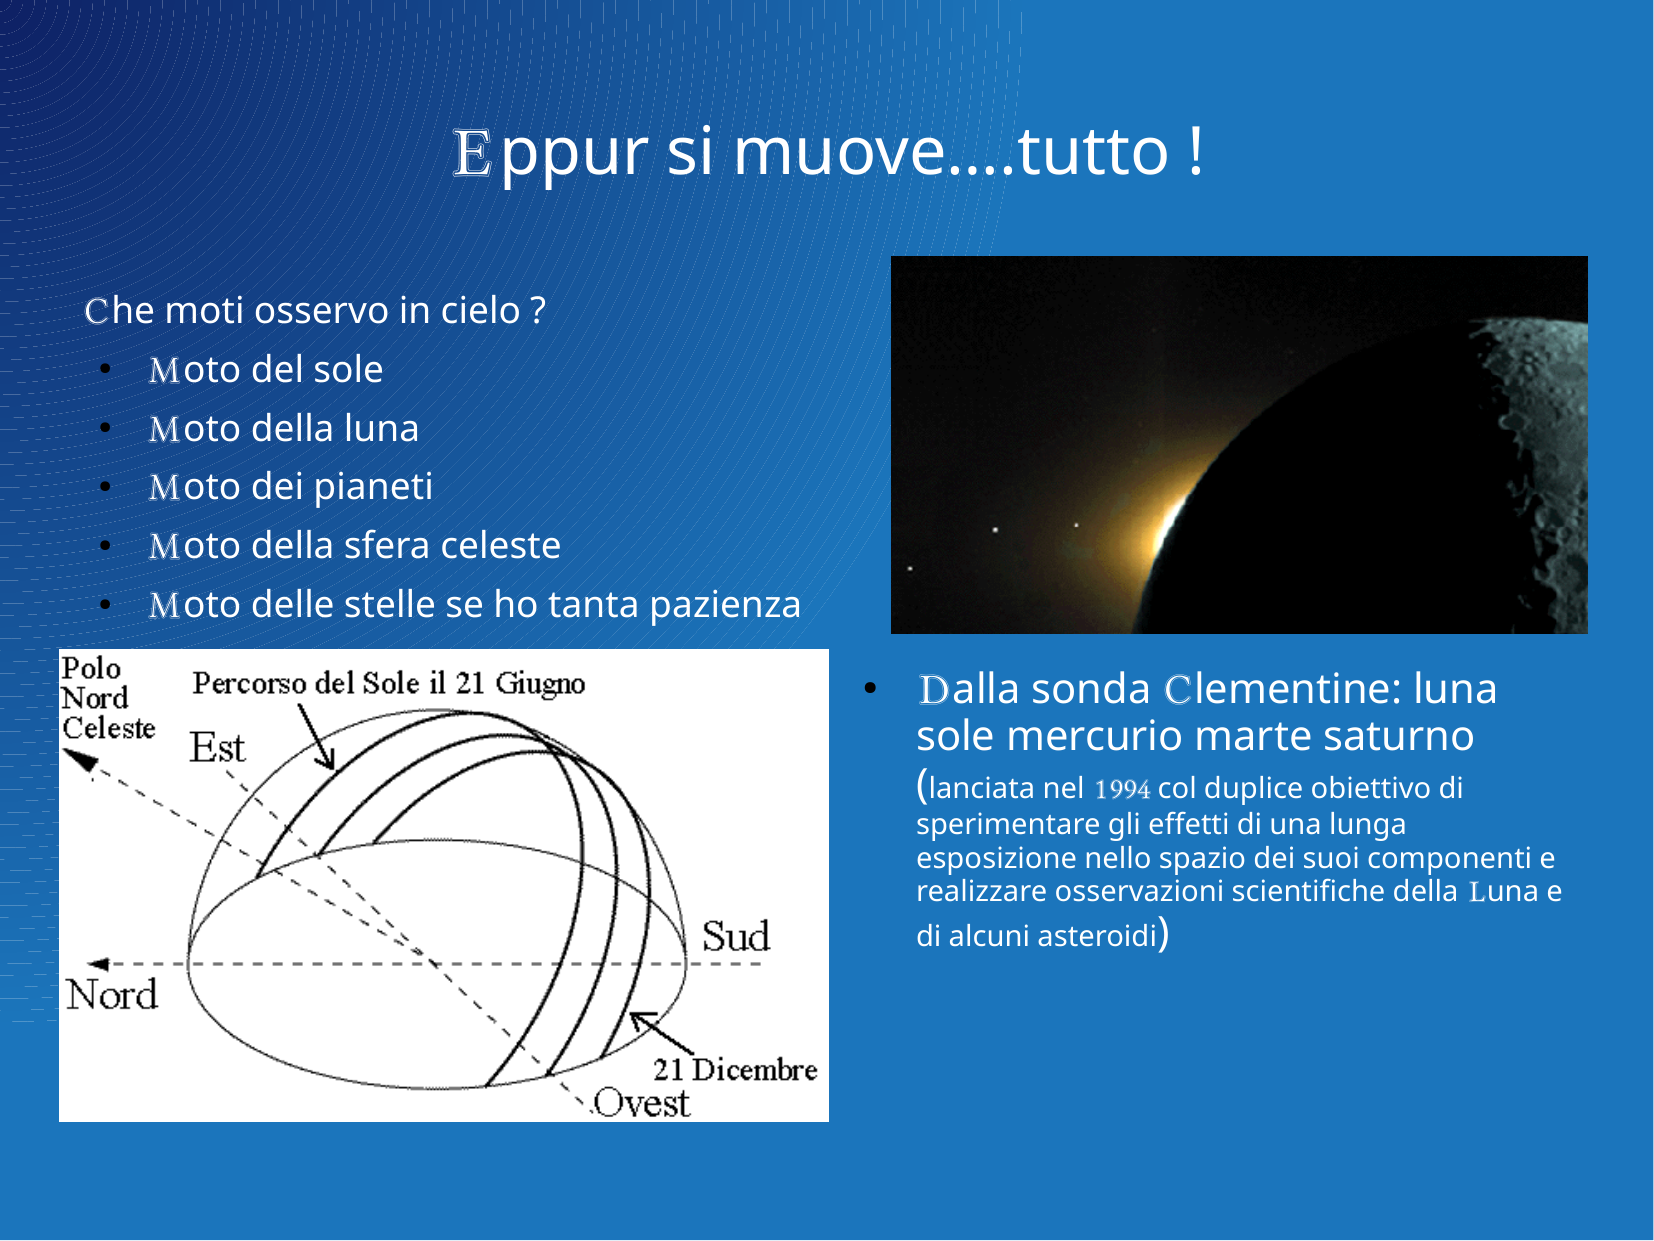

# Eppur si muove….tutto !
Che moti osservo in cielo ?
Moto del sole
Moto della luna
Moto dei pianeti
Moto della sfera celeste
Moto delle stelle se ho tanta pazienza
Dalla sonda Clementine: luna sole mercurio marte saturno (lanciata nel 1994 col duplice obiettivo di sperimentare gli effetti di una lunga esposizione nello spazio dei suoi componenti e realizzare osservazioni scientifiche della Luna e di alcuni asteroidi)